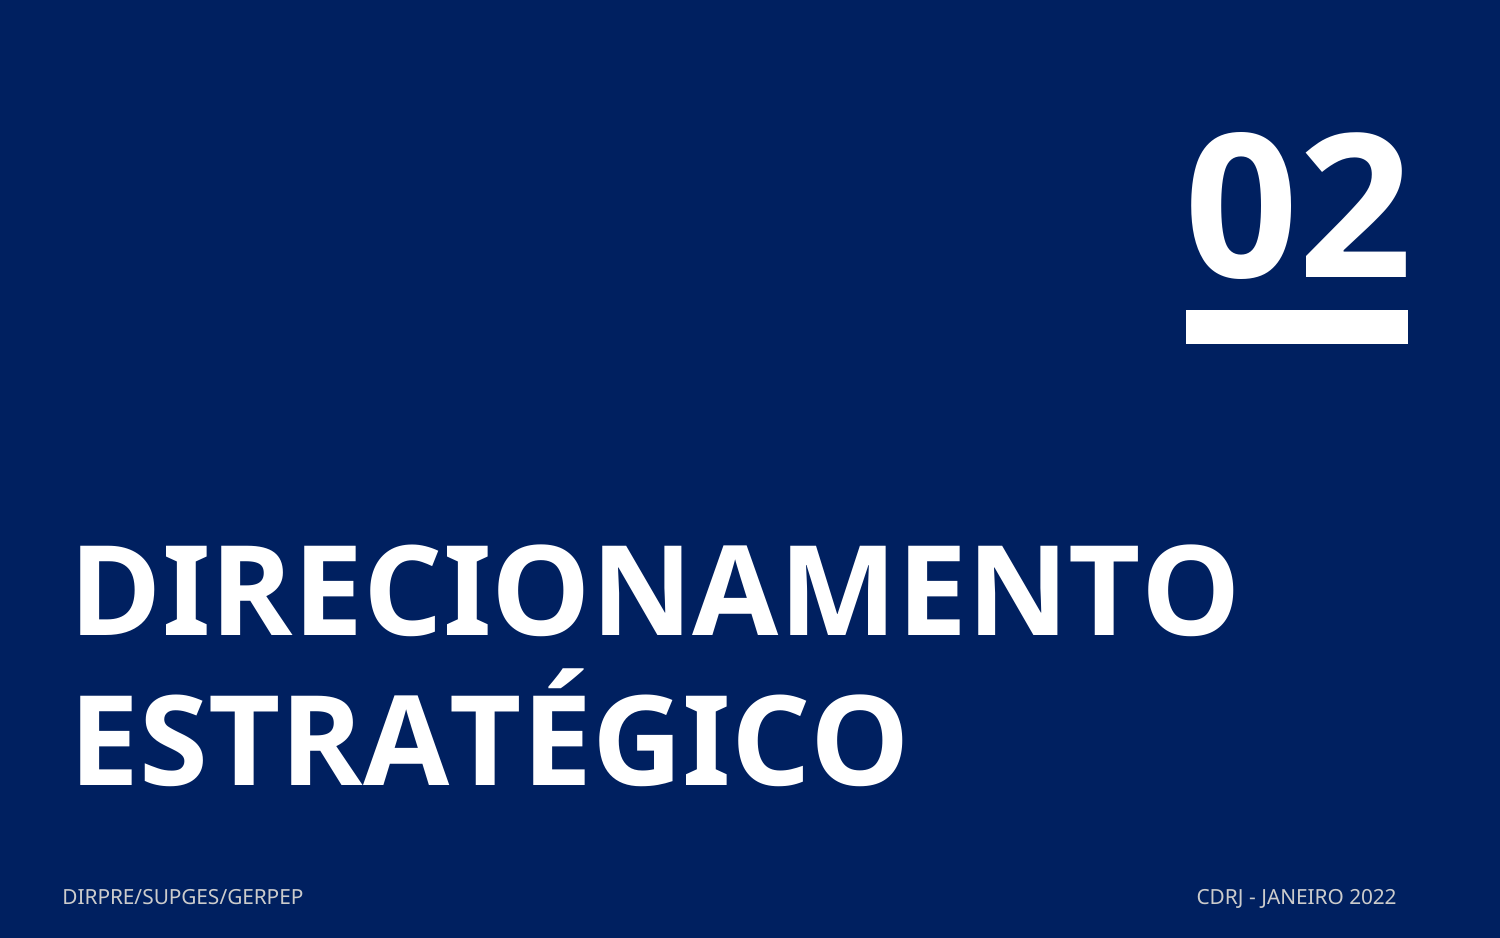

4
02
DIRECIONAMENTO ESTRATÉGICO
DIRPRE/SUPGES/GERPEP
CDRJ - JANEIRO 2022